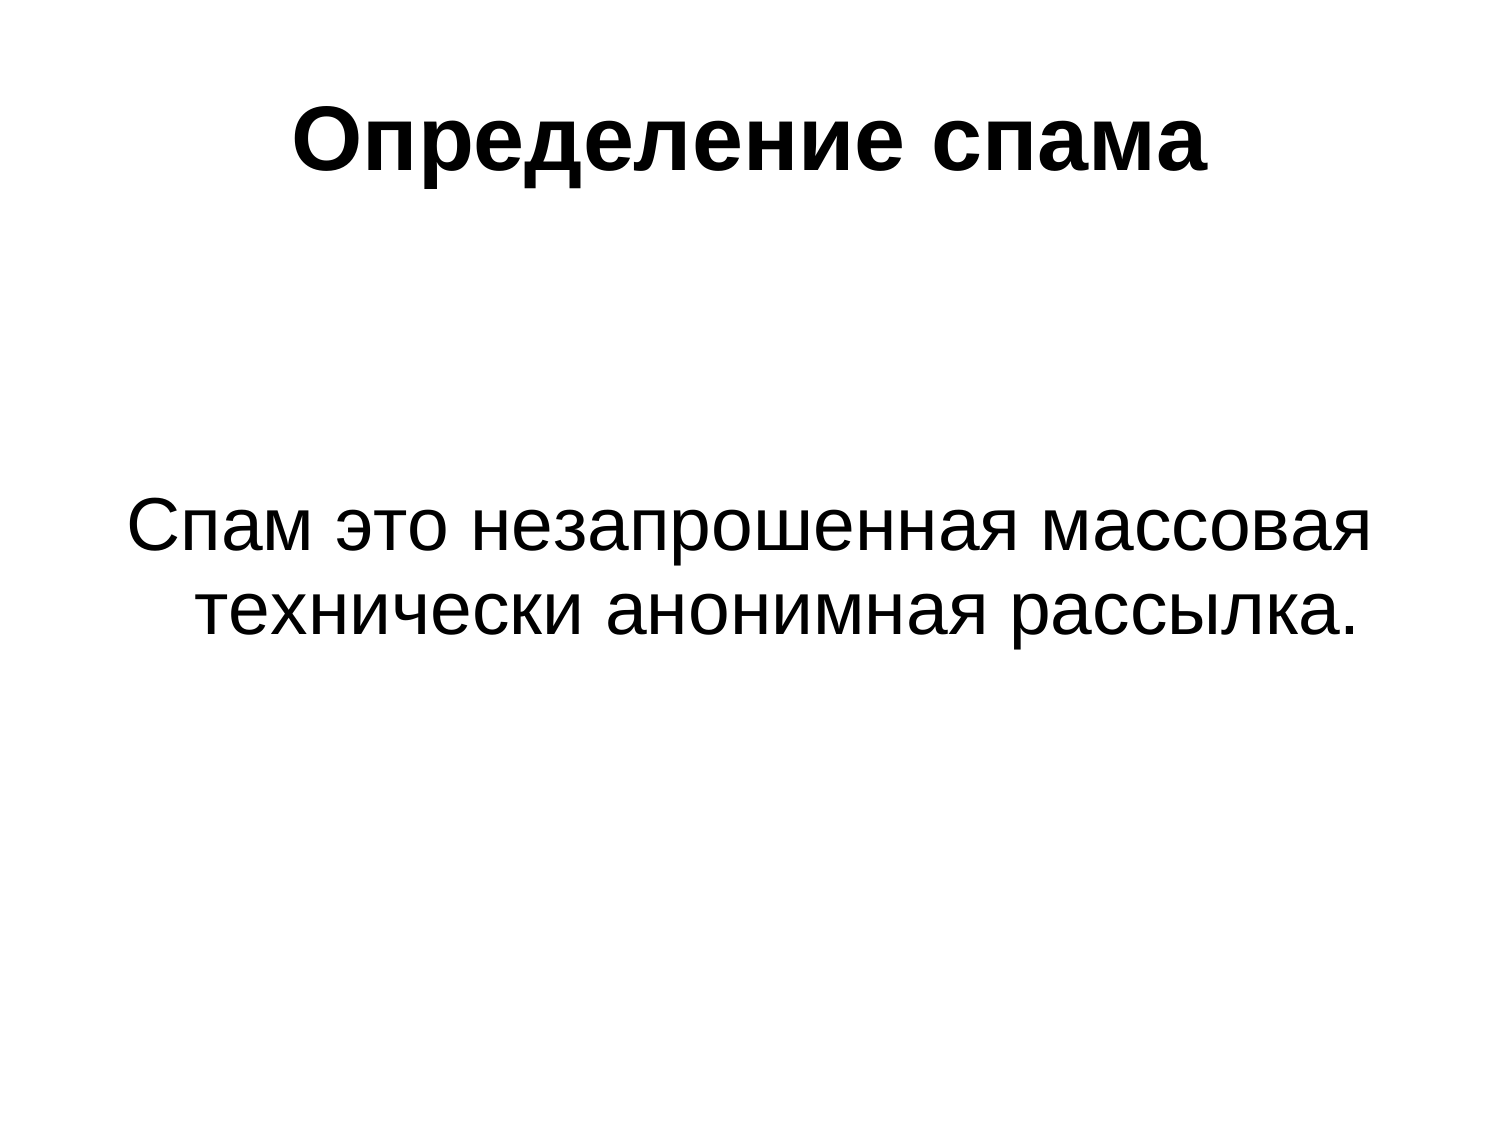

# Определение спама
Спам это незапрошенная массовая технически анонимная рассылка.